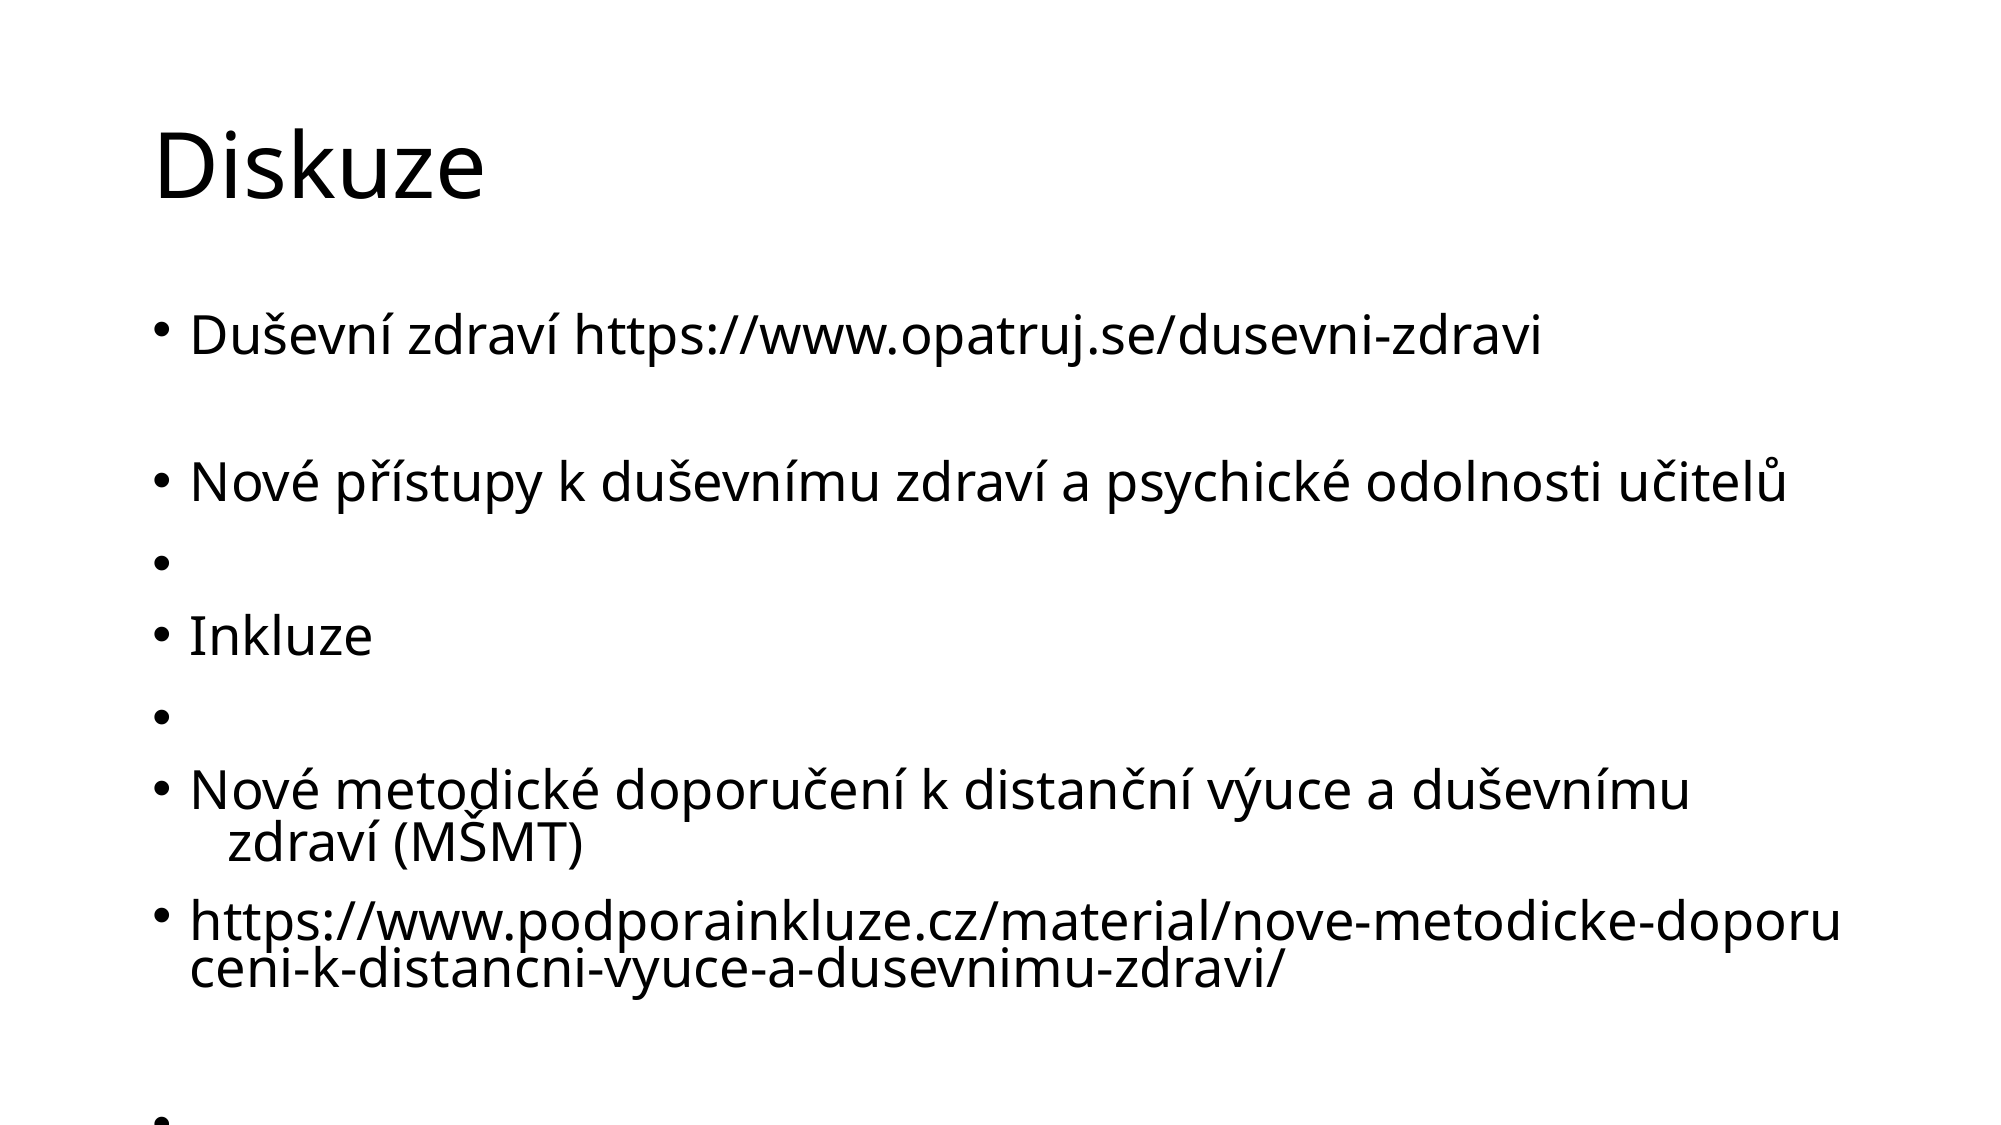

# Diskuze
Duševní zdraví https://www.opatruj.se/dusevni-zdravi
Nové přístupy k duševnímu zdraví a psychické odolnosti učitelů
Inkluze
Nové metodické doporučení k distanční výuce a duševnímu zdraví (MŠMT)
https://www.podporainkluze.cz/material/nove-metodicke-doporuceni-k-distancni-vyuce-a-dusevnimu-zdravi/